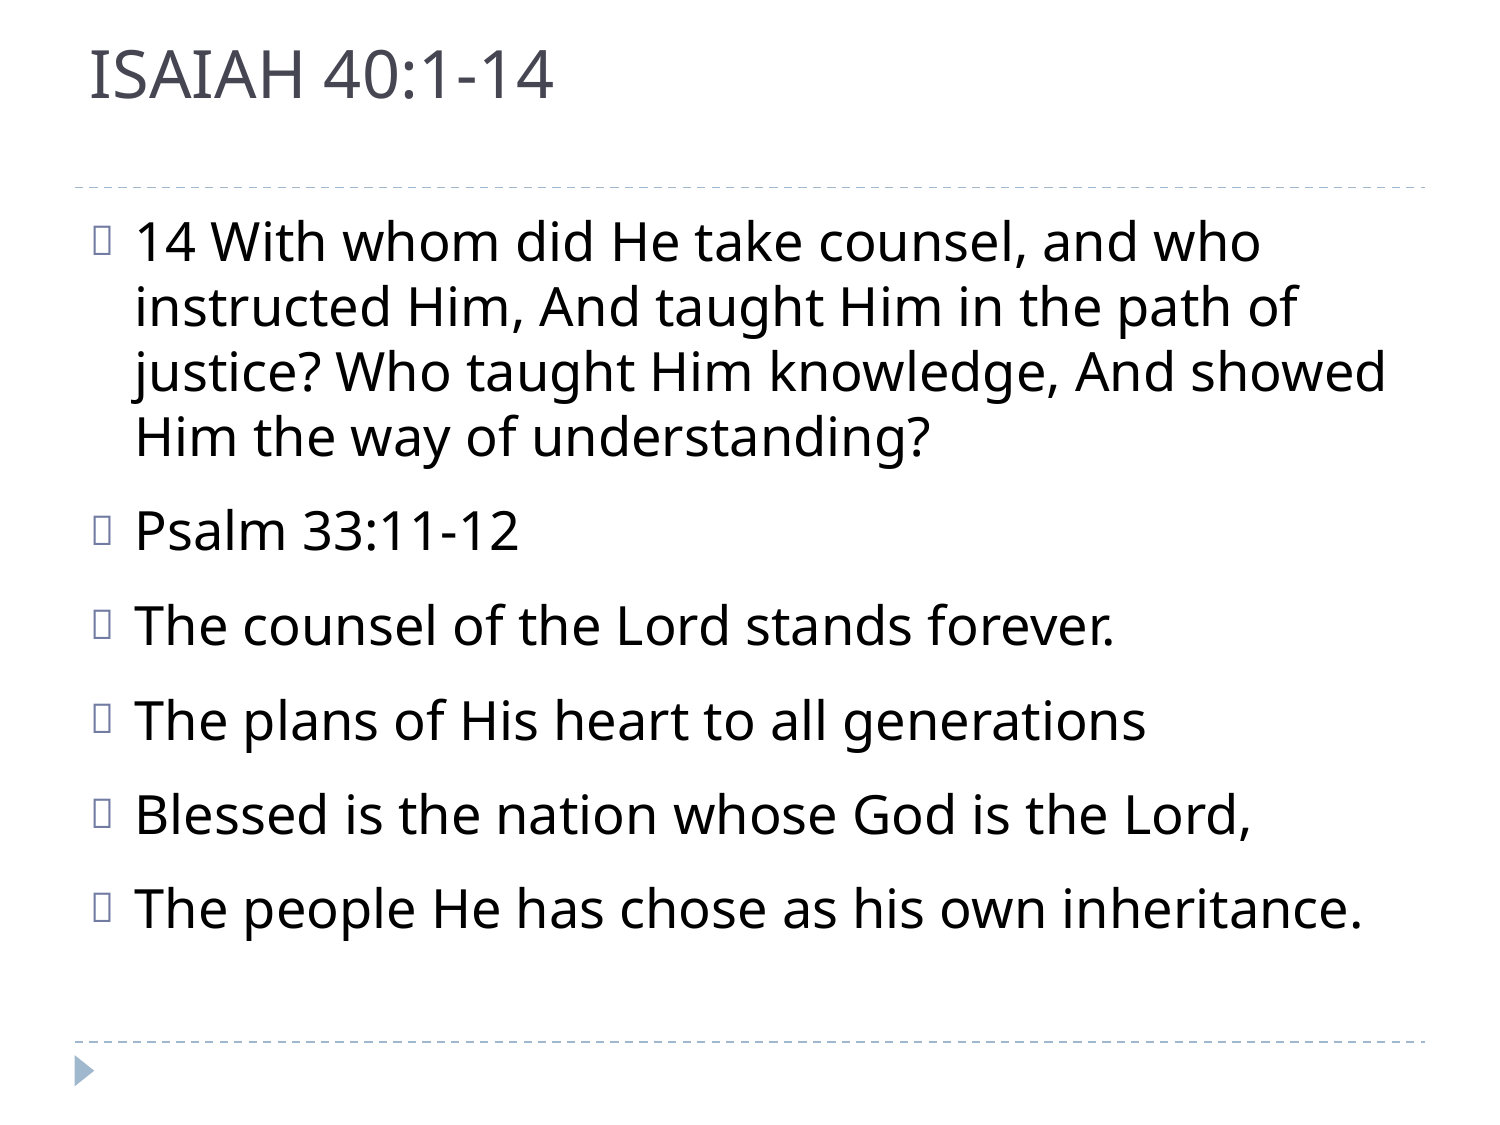

# ISAIAH 40:1-14
14 With whom did He take counsel, and who instructed Him, And taught Him in the path of justice? Who taught Him knowledge, And showed Him the way of understanding?
Psalm 33:11-12
The counsel of the Lord stands forever.
The plans of His heart to all generations
Blessed is the nation whose God is the Lord,
The people He has chose as his own inheritance.